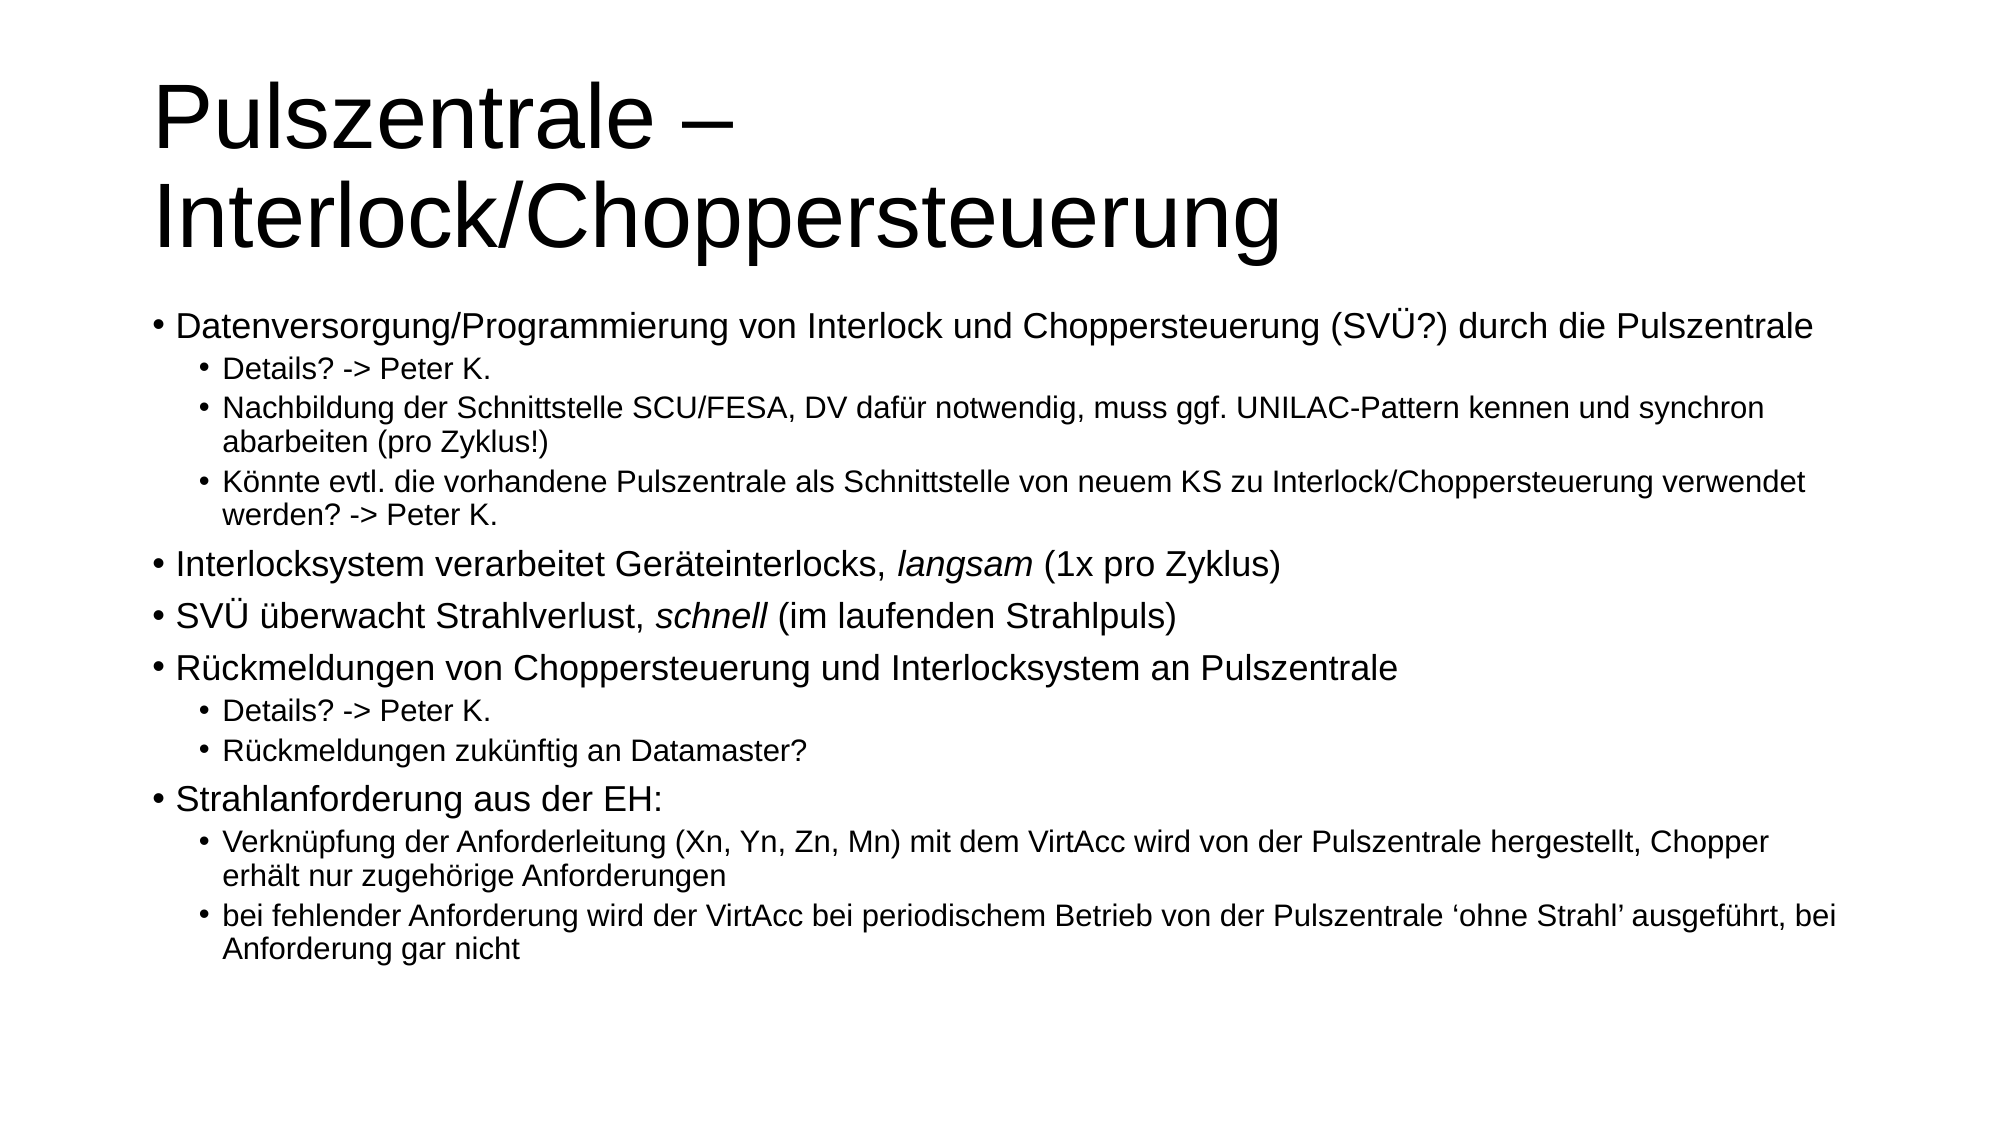

# Pulszentrale – Interlock/Choppersteuerung
Datenversorgung/Programmierung von Interlock und Choppersteuerung (SVÜ?) durch die Pulszentrale
Details? -> Peter K.
Nachbildung der Schnittstelle SCU/FESA, DV dafür notwendig, muss ggf. UNILAC-Pattern kennen und synchron abarbeiten (pro Zyklus!)
Könnte evtl. die vorhandene Pulszentrale als Schnittstelle von neuem KS zu Interlock/Choppersteuerung verwendet werden? -> Peter K.
Interlocksystem verarbeitet Geräteinterlocks, langsam (1x pro Zyklus)
SVÜ überwacht Strahlverlust, schnell (im laufenden Strahlpuls)
Rückmeldungen von Choppersteuerung und Interlocksystem an Pulszentrale
Details? -> Peter K.
Rückmeldungen zukünftig an Datamaster?
Strahlanforderung aus der EH:
Verknüpfung der Anforderleitung (Xn, Yn, Zn, Mn) mit dem VirtAcc wird von der Pulszentrale hergestellt, Chopper erhält nur zugehörige Anforderungen
bei fehlender Anforderung wird der VirtAcc bei periodischem Betrieb von der Pulszentrale ‘ohne Strahl’ ausgeführt, bei Anforderung gar nicht